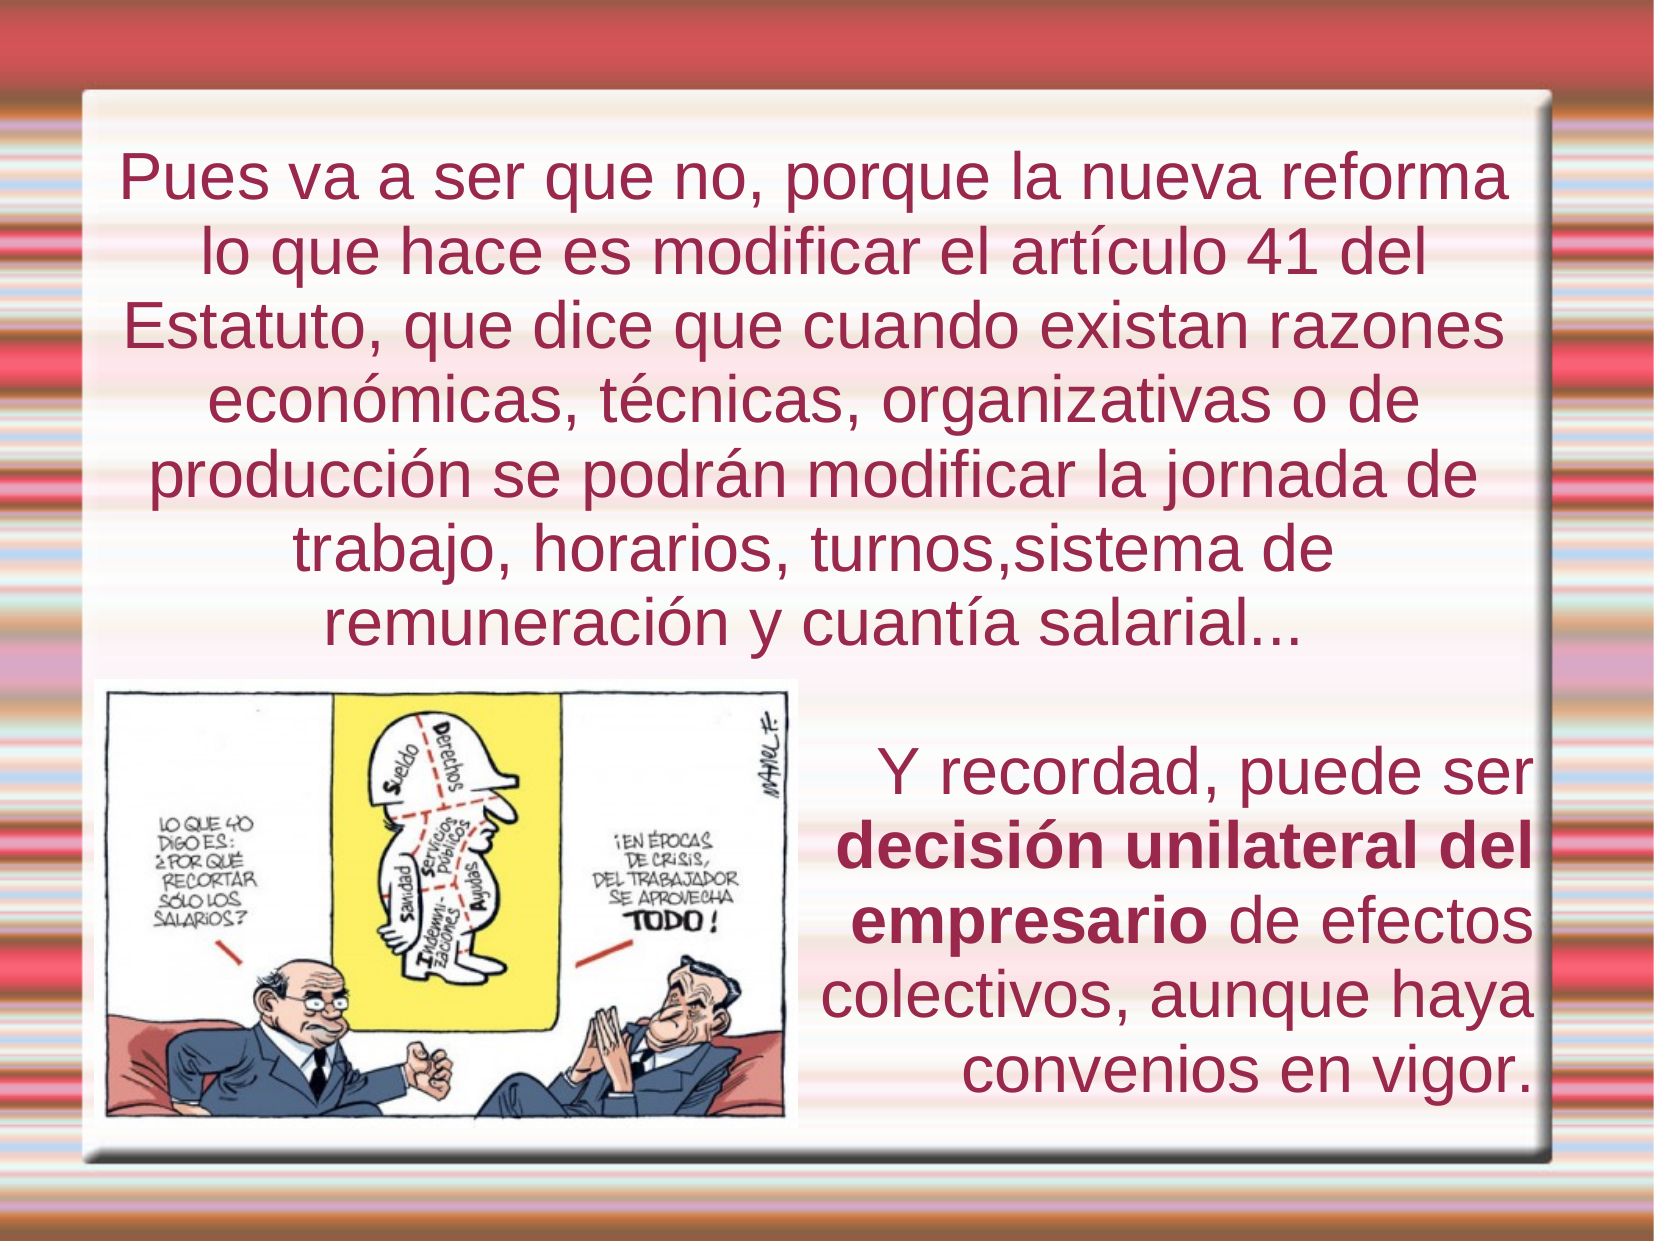

Pues va a ser que no, porque la nueva reforma lo que hace es modificar el artículo 41 del Estatuto, que dice que cuando existan razones económicas, técnicas, organizativas o de producción se podrán modificar la jornada de trabajo, horarios, turnos,sistema de remuneración y cuantía salarial...
Y recordad, puede ser
decisión unilateral del
empresario de efectos
colectivos, aunque haya
convenios en vigor.